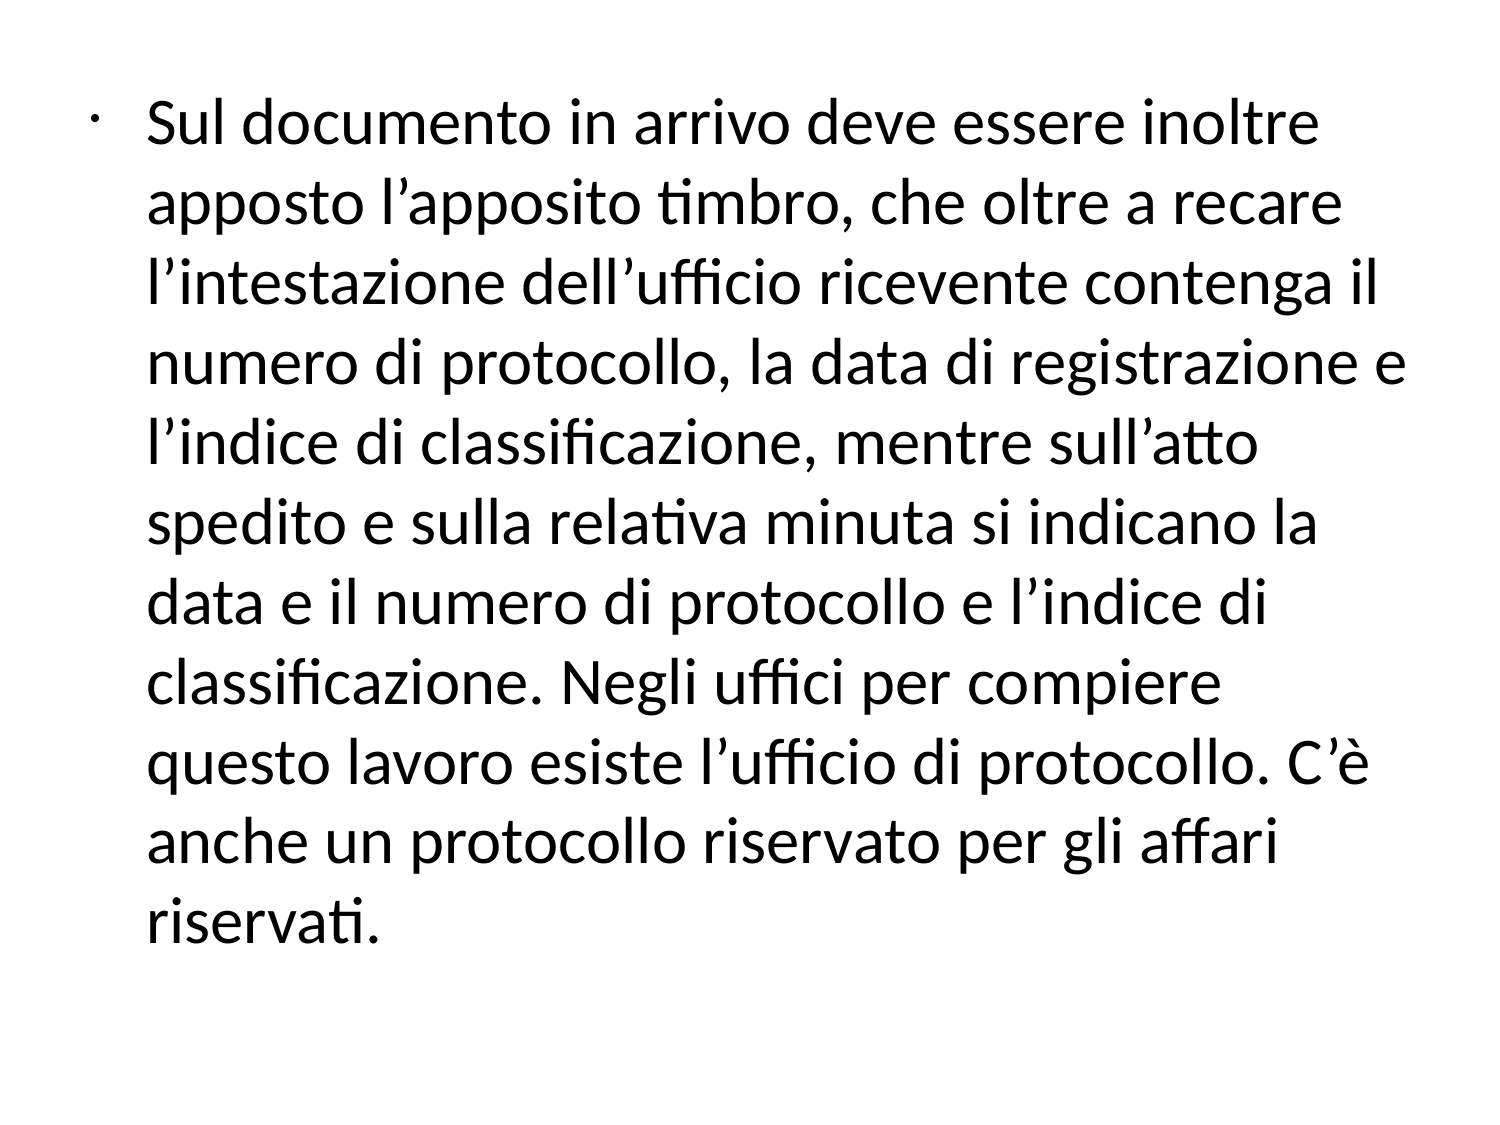

#
Sul documento in arrivo deve essere inoltre apposto l’apposito timbro, che oltre a recare l’intestazione dell’ufficio ricevente contenga il numero di protocollo, la data di registrazione e l’indice di classificazione, mentre sull’atto spedito e sulla relativa minuta si indicano la data e il numero di protocollo e l’indice di classificazione. Negli uffici per compiere questo lavoro esiste l’ufficio di protocollo. C’è anche un protocollo riservato per gli affari riservati.